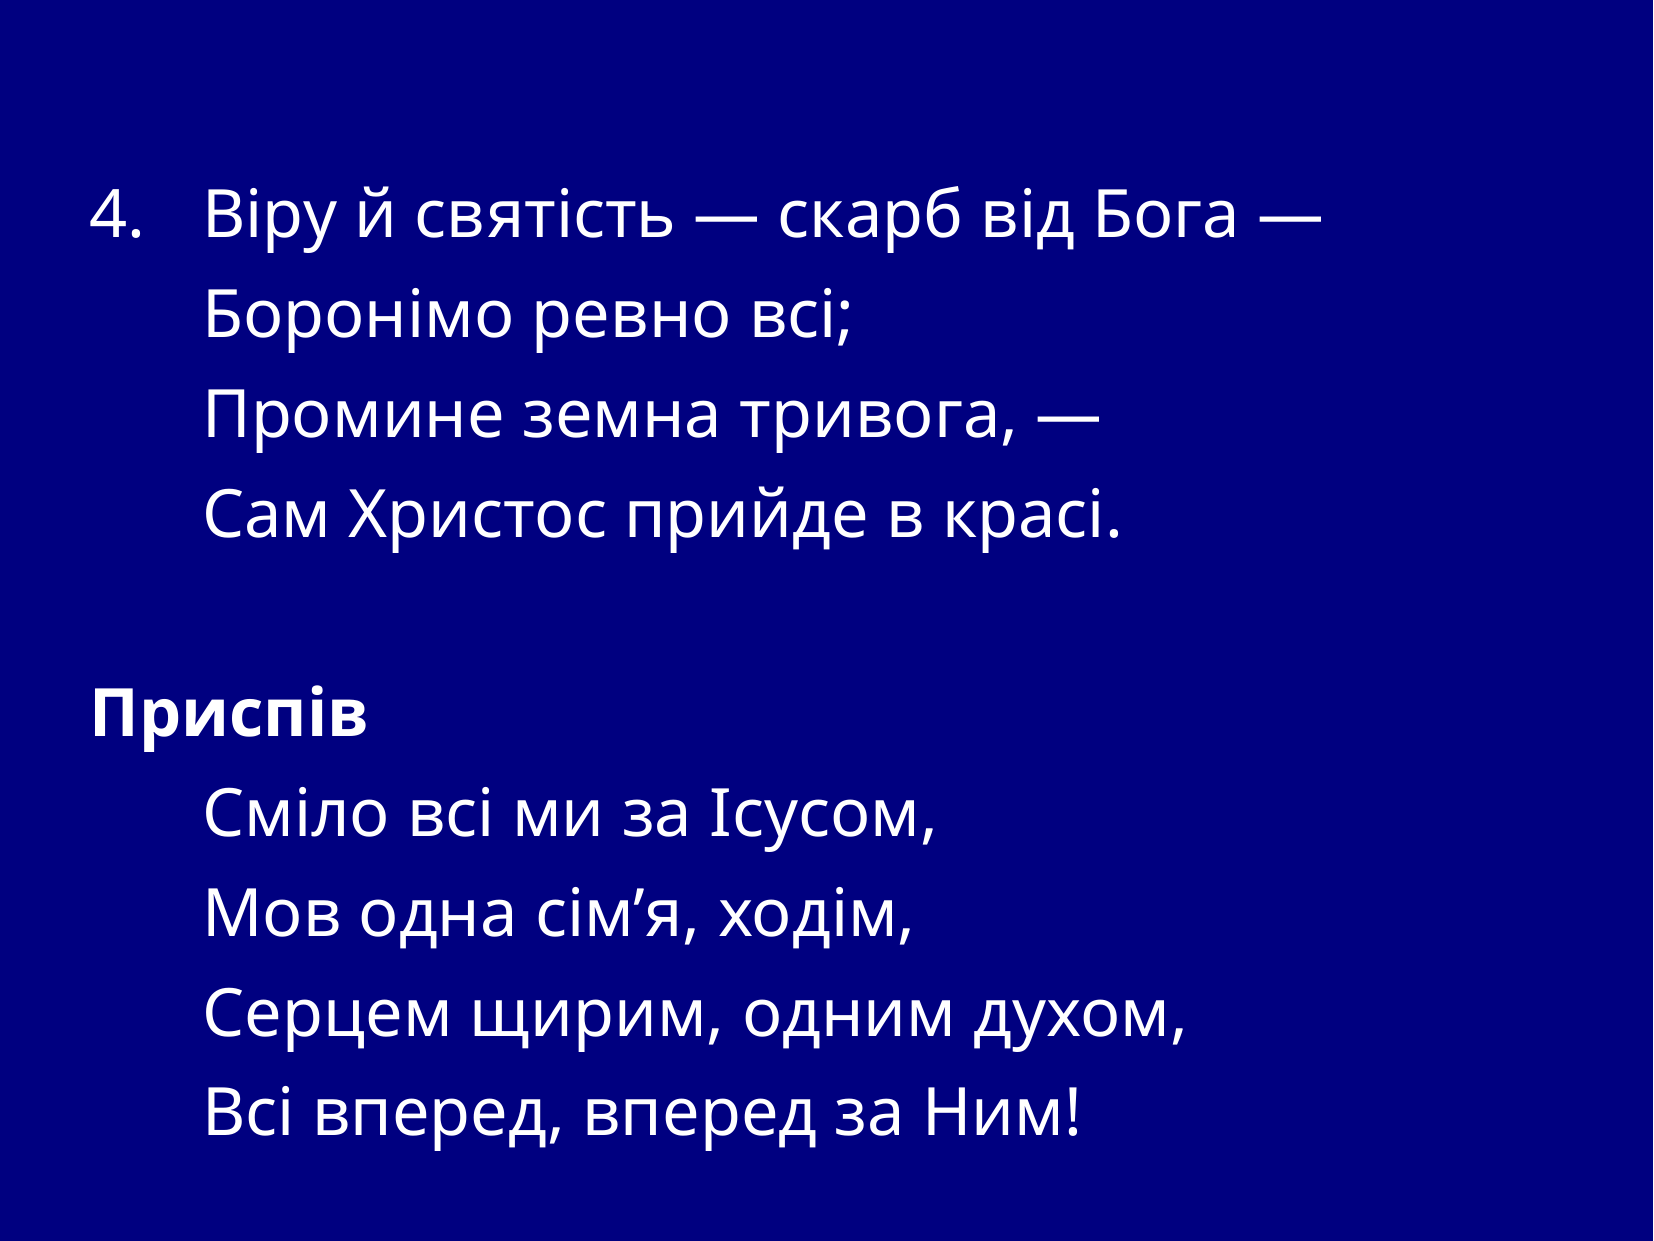

4.	Віру й святість ― скарб від Бога ―
	Боронімо ревно всі;
	Промине земна тривога, ―
	Сам Христос прийде в красі.
Приспів
	Сміло всі ми за Ісусом,
	Мов одна сім’я, ходім,
	Серцем щирим, одним духом,
	Всі вперед, вперед за Ним!